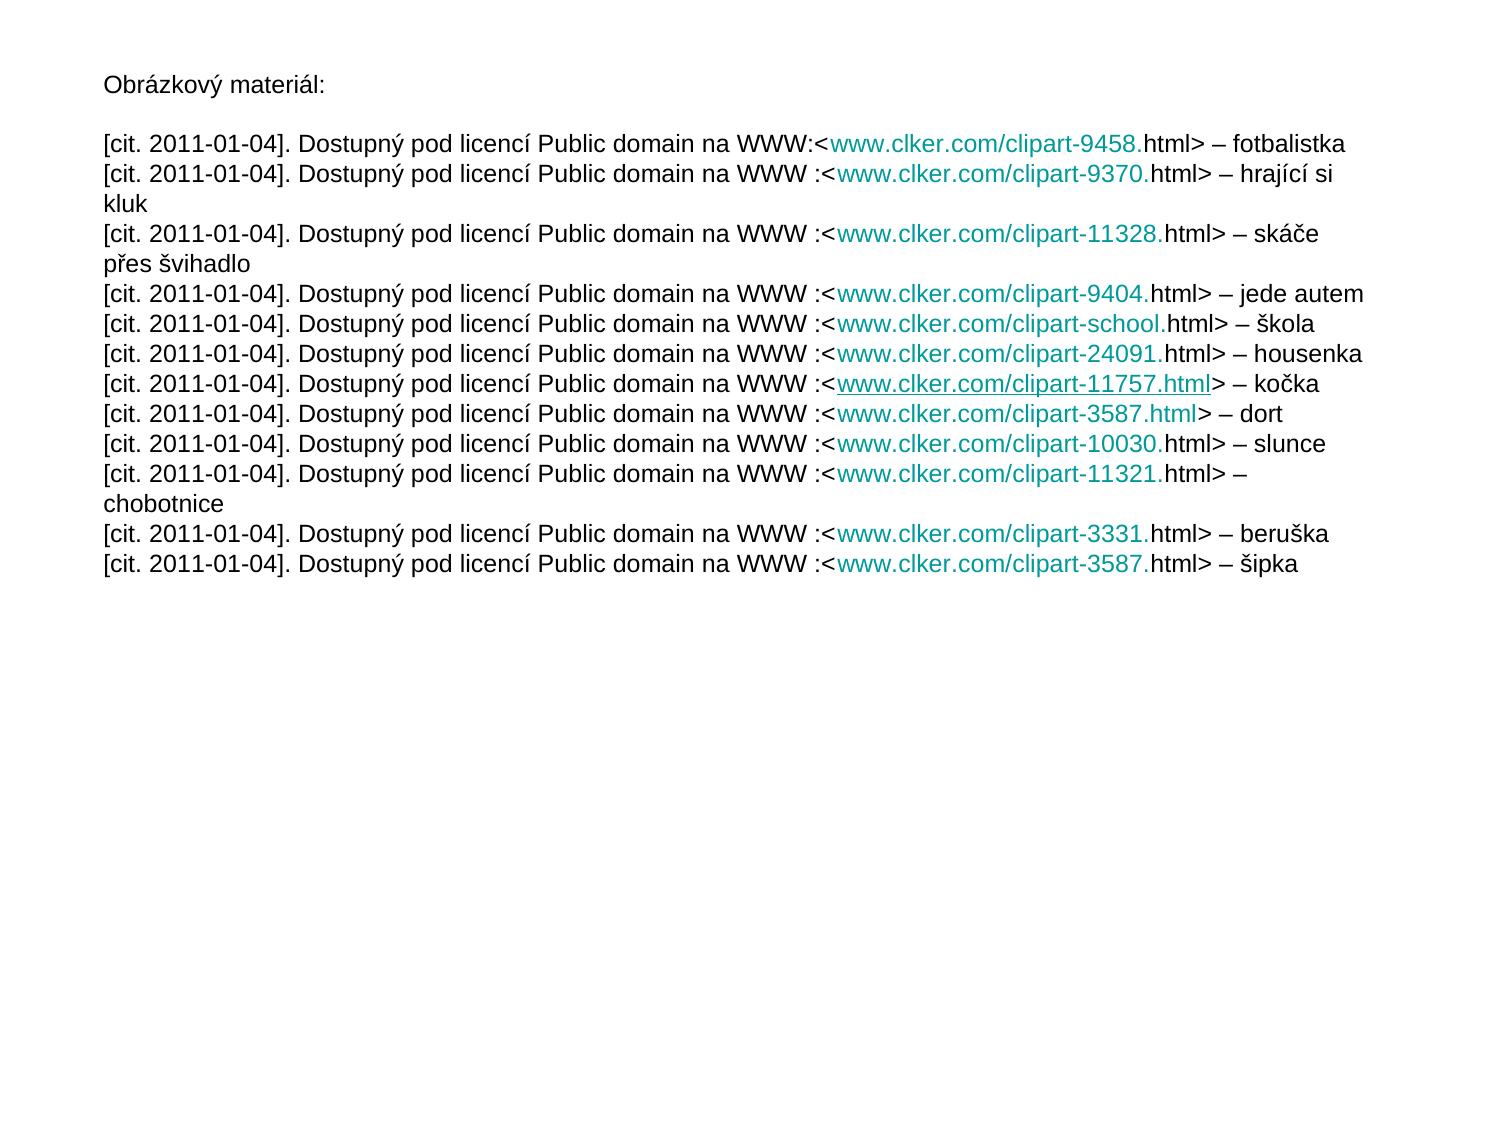

# Obrázkový materiál: [cit. 2011-01-04]. Dostupný pod licencí Public domain na WWW:<www.clker.com/clipart-9458.html> ‒ fotbalistka [cit. 2011-01-04]. Dostupný pod licencí Public domain na WWW :<www.clker.com/clipart-9370.html> ‒ hrající si kluk [cit. 2011-01-04]. Dostupný pod licencí Public domain na WWW :<www.clker.com/clipart-11328.html> ‒ skáče přes švihadlo [cit. 2011-01-04]. Dostupný pod licencí Public domain na WWW :<www.clker.com/clipart-9404.html> ‒ jede autem [cit. 2011-01-04]. Dostupný pod licencí Public domain na WWW :<www.clker.com/clipart-school.html> ‒ škola [cit. 2011-01-04]. Dostupný pod licencí Public domain na WWW :<www.clker.com/clipart-24091.html> ‒ housenka [cit. 2011-01-04]. Dostupný pod licencí Public domain na WWW :<www.clker.com/clipart-11757.html> ‒ kočka [cit. 2011-01-04]. Dostupný pod licencí Public domain na WWW :<www.clker.com/clipart-3587.html> ‒ dort [cit. 2011-01-04]. Dostupný pod licencí Public domain na WWW :<www.clker.com/clipart-10030.html> ‒ slunce [cit. 2011-01-04]. Dostupný pod licencí Public domain na WWW :<www.clker.com/clipart-11321.html> ‒ chobotnice [cit. 2011-01-04]. Dostupný pod licencí Public domain na WWW :<www.clker.com/clipart-3331.html> ‒ beruška [cit. 2011-01-04]. Dostupný pod licencí Public domain na WWW :<www.clker.com/clipart-3587.html> ‒ šipka